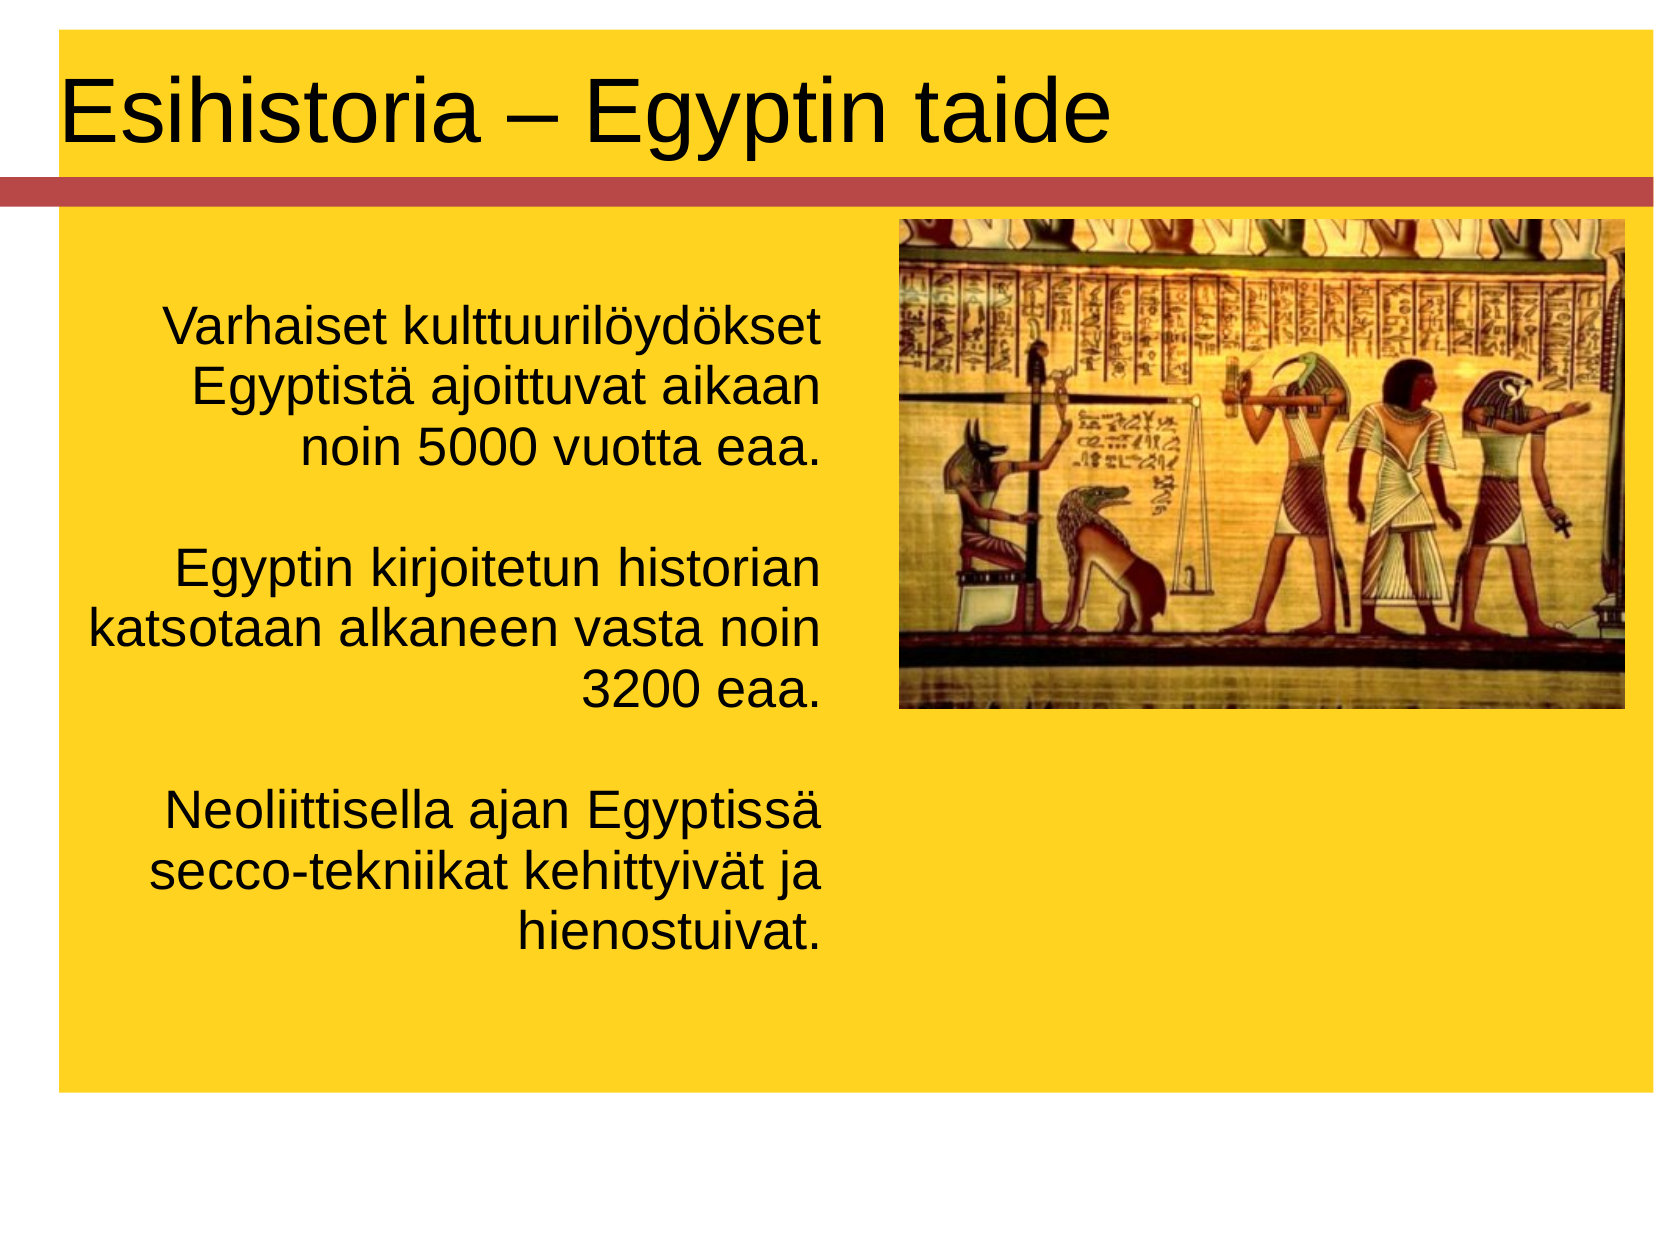

# Esihistoria – Egyptin taide
Varhaiset kulttuurilöydökset Egyptistä ajoittuvat aikaan noin 5000 vuotta eaa.
Egyptin kirjoitetun historian katsotaan alkaneen vasta noin 3200 eaa.
Neoliittisella ajan Egyptissä secco-tekniikat kehittyivät ja hienostuivat.